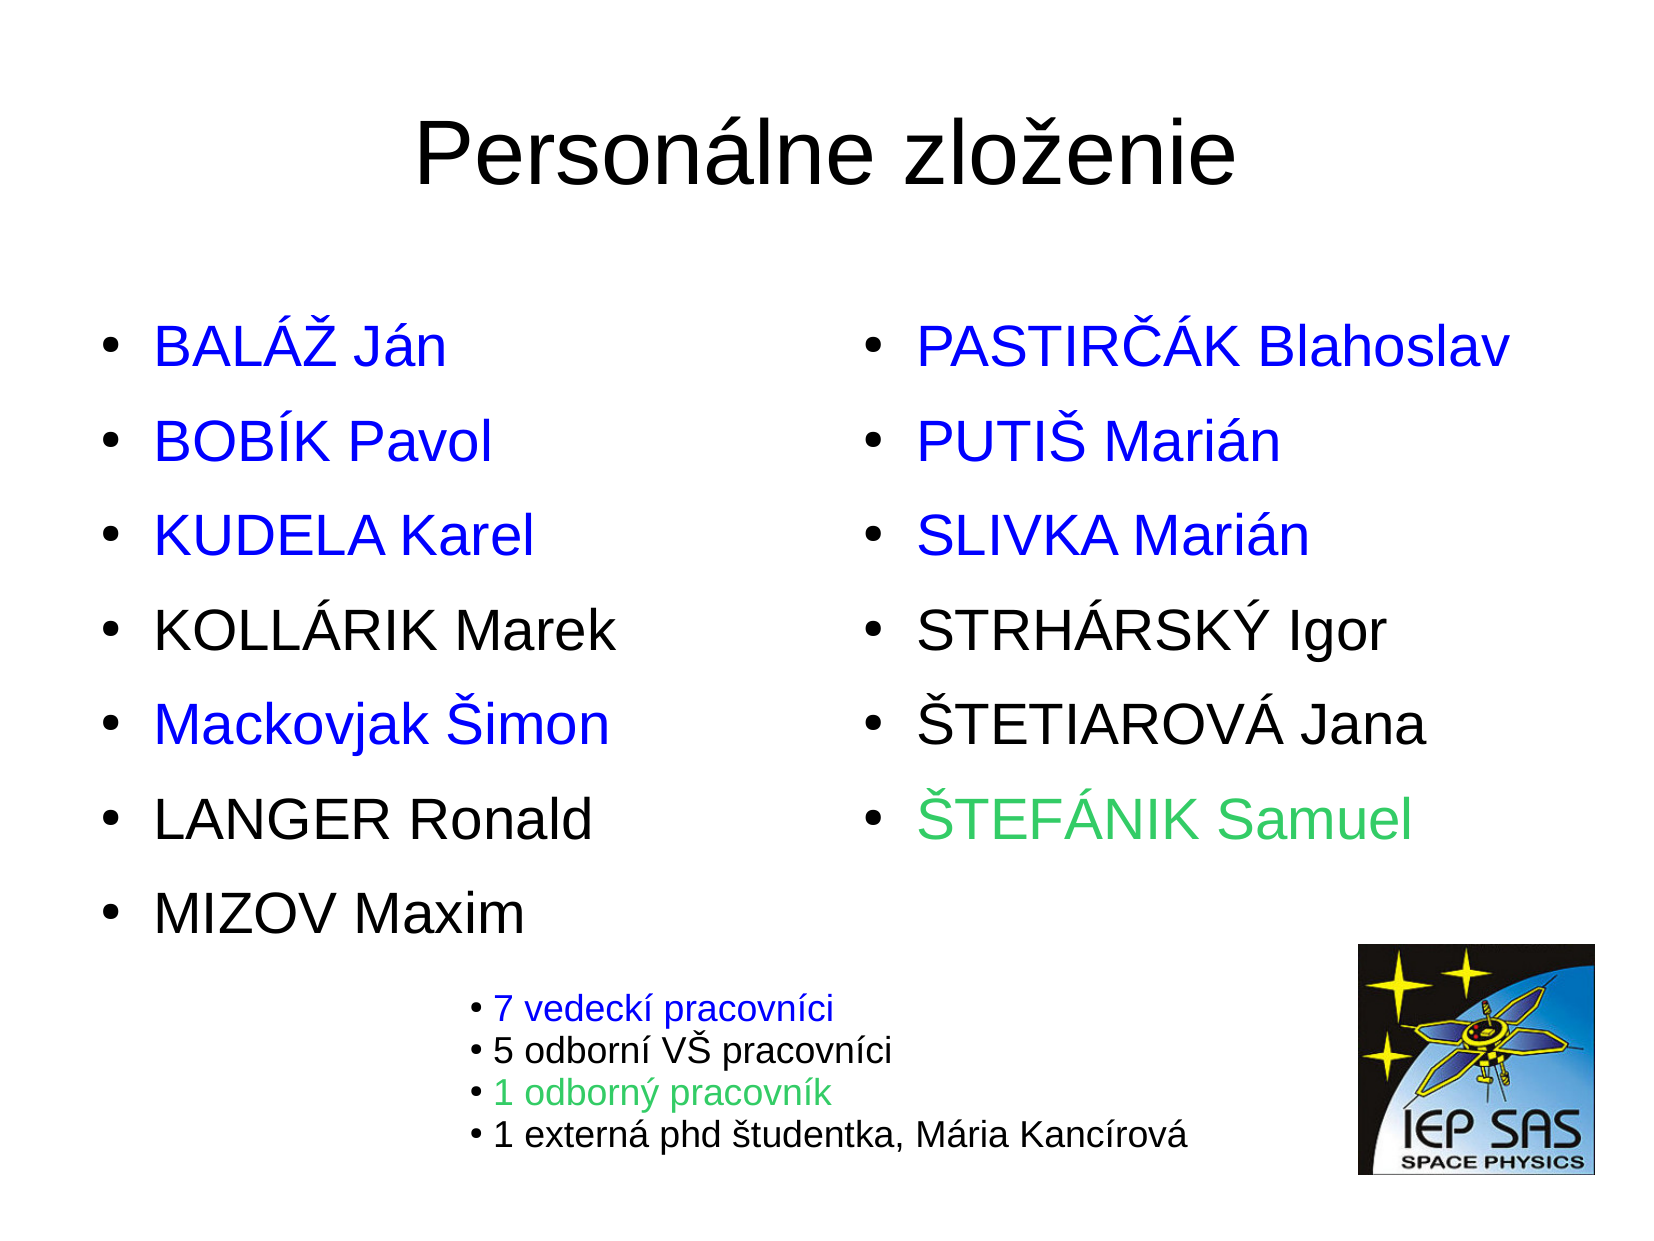

# Personálne zloženie
BALÁŽ Ján
BOBÍK Pavol
KUDELA Karel
KOLLÁRIK Marek
Mackovjak Šimon
LANGER Ronald
MIZOV Maxim
PASTIRČÁK Blahoslav
PUTIŠ Marián
SLIVKA Marián
STRHÁRSKÝ Igor
ŠTETIAROVÁ Jana
ŠTEFÁNIK Samuel
 7 vedeckí pracovníci
 5 odborní VŠ pracovníci
 1 odborný pracovník
 1 externá phd študentka, Mária Kancírová